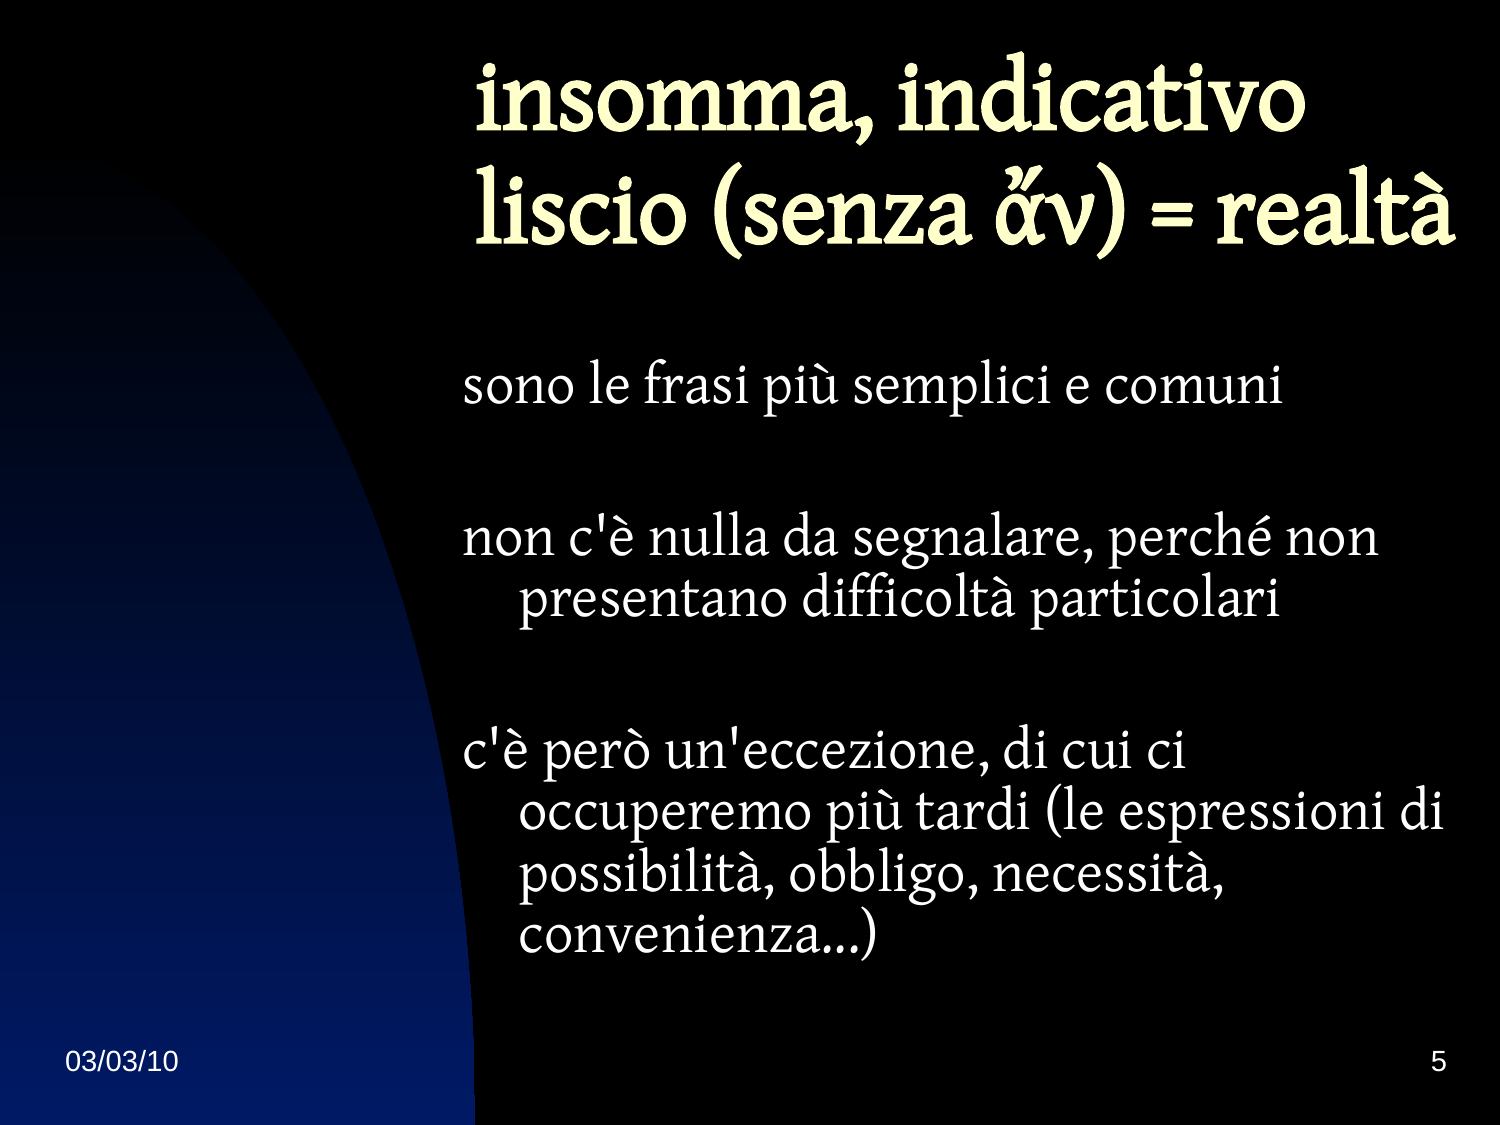

# insomma, indicativo liscio (senza ἄν) = realtà
sono le frasi più semplici e comuni
non c'è nulla da segnalare, perché non presentano difficoltà particolari
c'è però un'eccezione, di cui ci occuperemo più tardi (le espressioni di possibilità, obbligo, necessità, convenienza...)
5